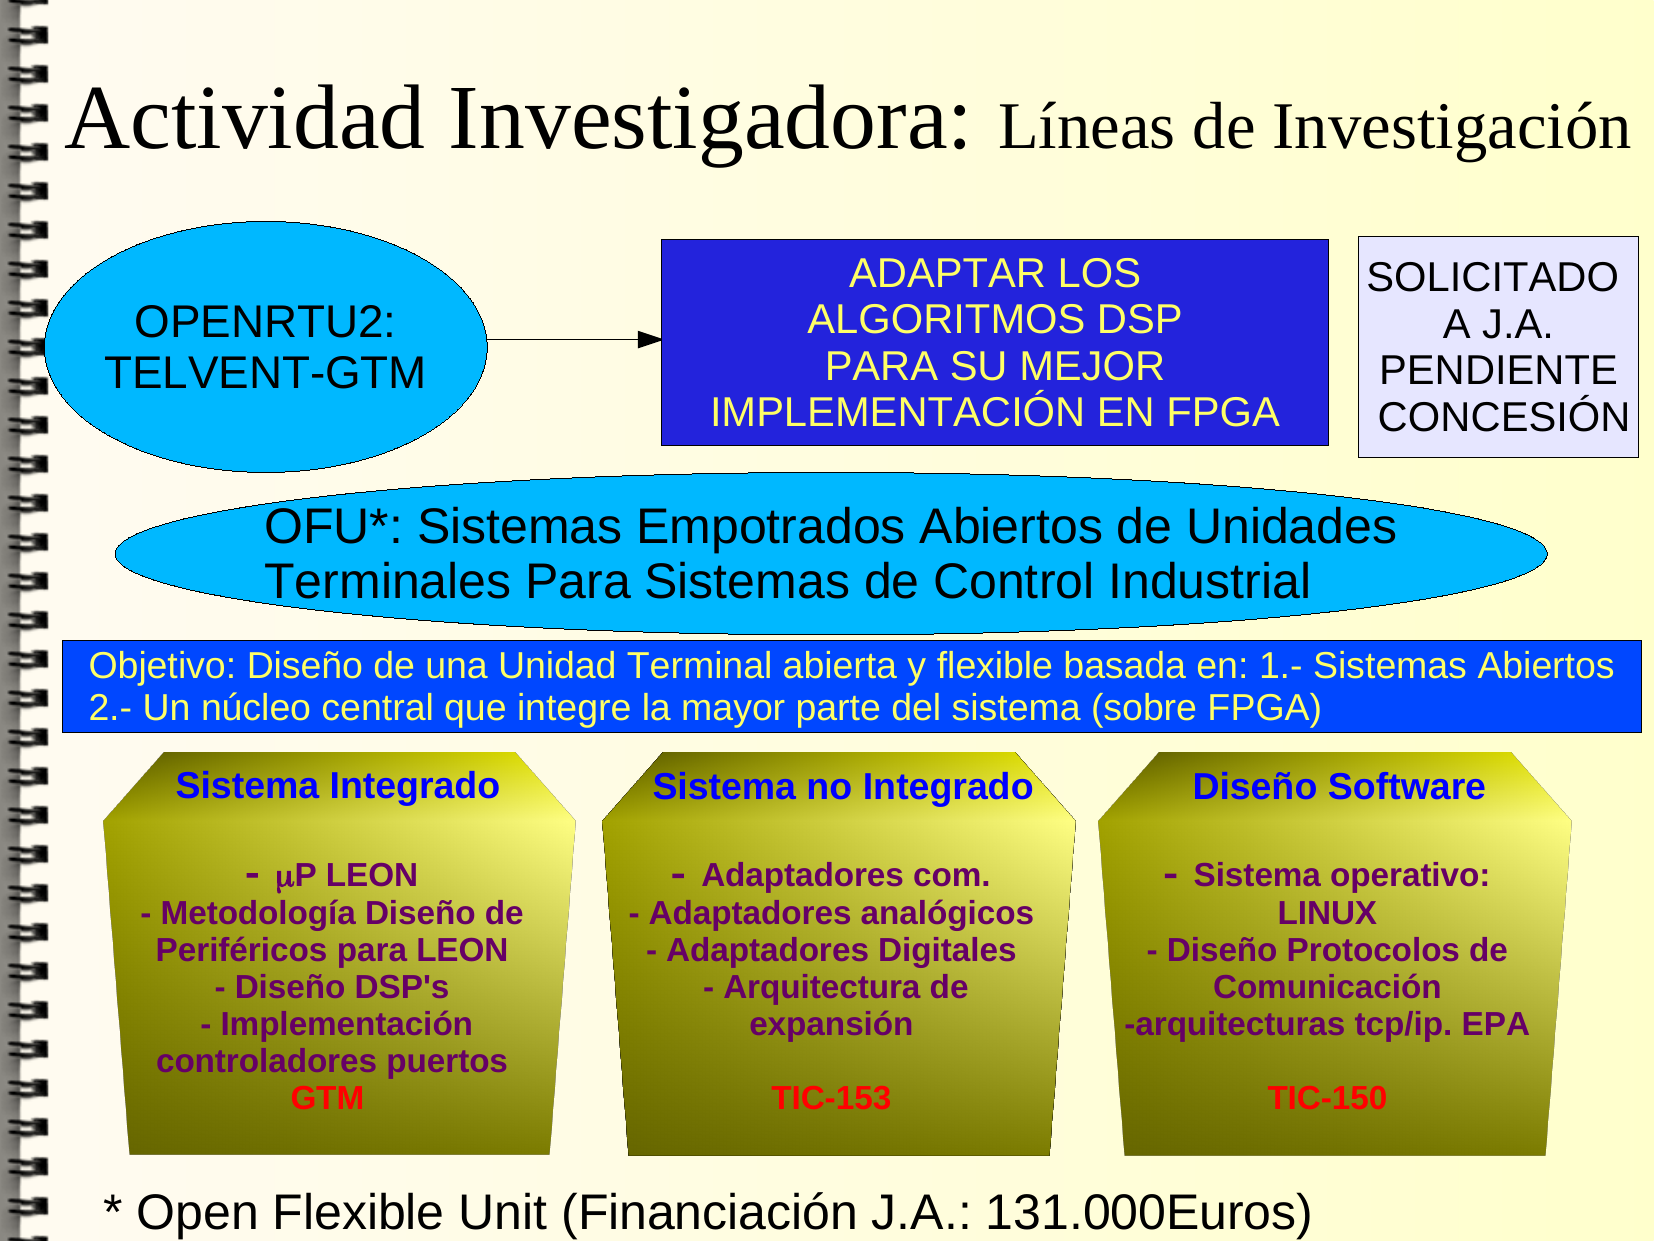

# Actividad Investigadora: Líneas de Investigación
OPENRTU2:
TELVENT-GTM
SOLICITADO
A J.A.
PENDIENTE
 CONCESIÓN
ADAPTAR LOS
ALGORITMOS DSP
PARA SU MEJOR
IMPLEMENTACIÓN EN FPGA
OFU*: Sistemas Empotrados Abiertos de Unidades
Terminales Para Sistemas de Control Industrial
Objetivo: Diseño de una Unidad Terminal abierta y flexible basada en: 1.- Sistemas Abiertos
2.- Un núcleo central que integre la mayor parte del sistema (sobre FPGA)
Sistema Integrado
Sistema no Integrado
Sistema no Integrado
Sistema no Integrado
Sistema no Integrado
Sistema no Integrado
Diseño Software
- mP LEON
- Metodología Diseño de Periféricos para LEON
- Diseño DSP's
 - Implementación controladores puertos
GTM
- Adaptadores com.
- Adaptadores analógicos
- Adaptadores Digitales
 - Arquitectura de expansión
TIC-153
- Adaptadores com.
- Adaptadores analógicos
- Adaptadores Digitales
 - Arquitectura de expansión
TIC-153
- Adaptadores com.
- Adaptadores analógicos
- Adaptadores Digitales
 - Arquitectura de expansión
TIC-153
- Adaptadores com.
- Adaptadores analógicos
- Adaptadores Digitales
 - Arquitectura de expansión
TIC-153
- Adaptadores com.
- Adaptadores analógicos
- Adaptadores Digitales
 - Arquitectura de expansión
TIC-153
- Sistema operativo: LINUX
- Diseño Protocolos de Comunicación
-arquitecturas tcp/ip. EPA
TIC-150
* Open Flexible Unit (Financiación J.A.: 131.000Euros)